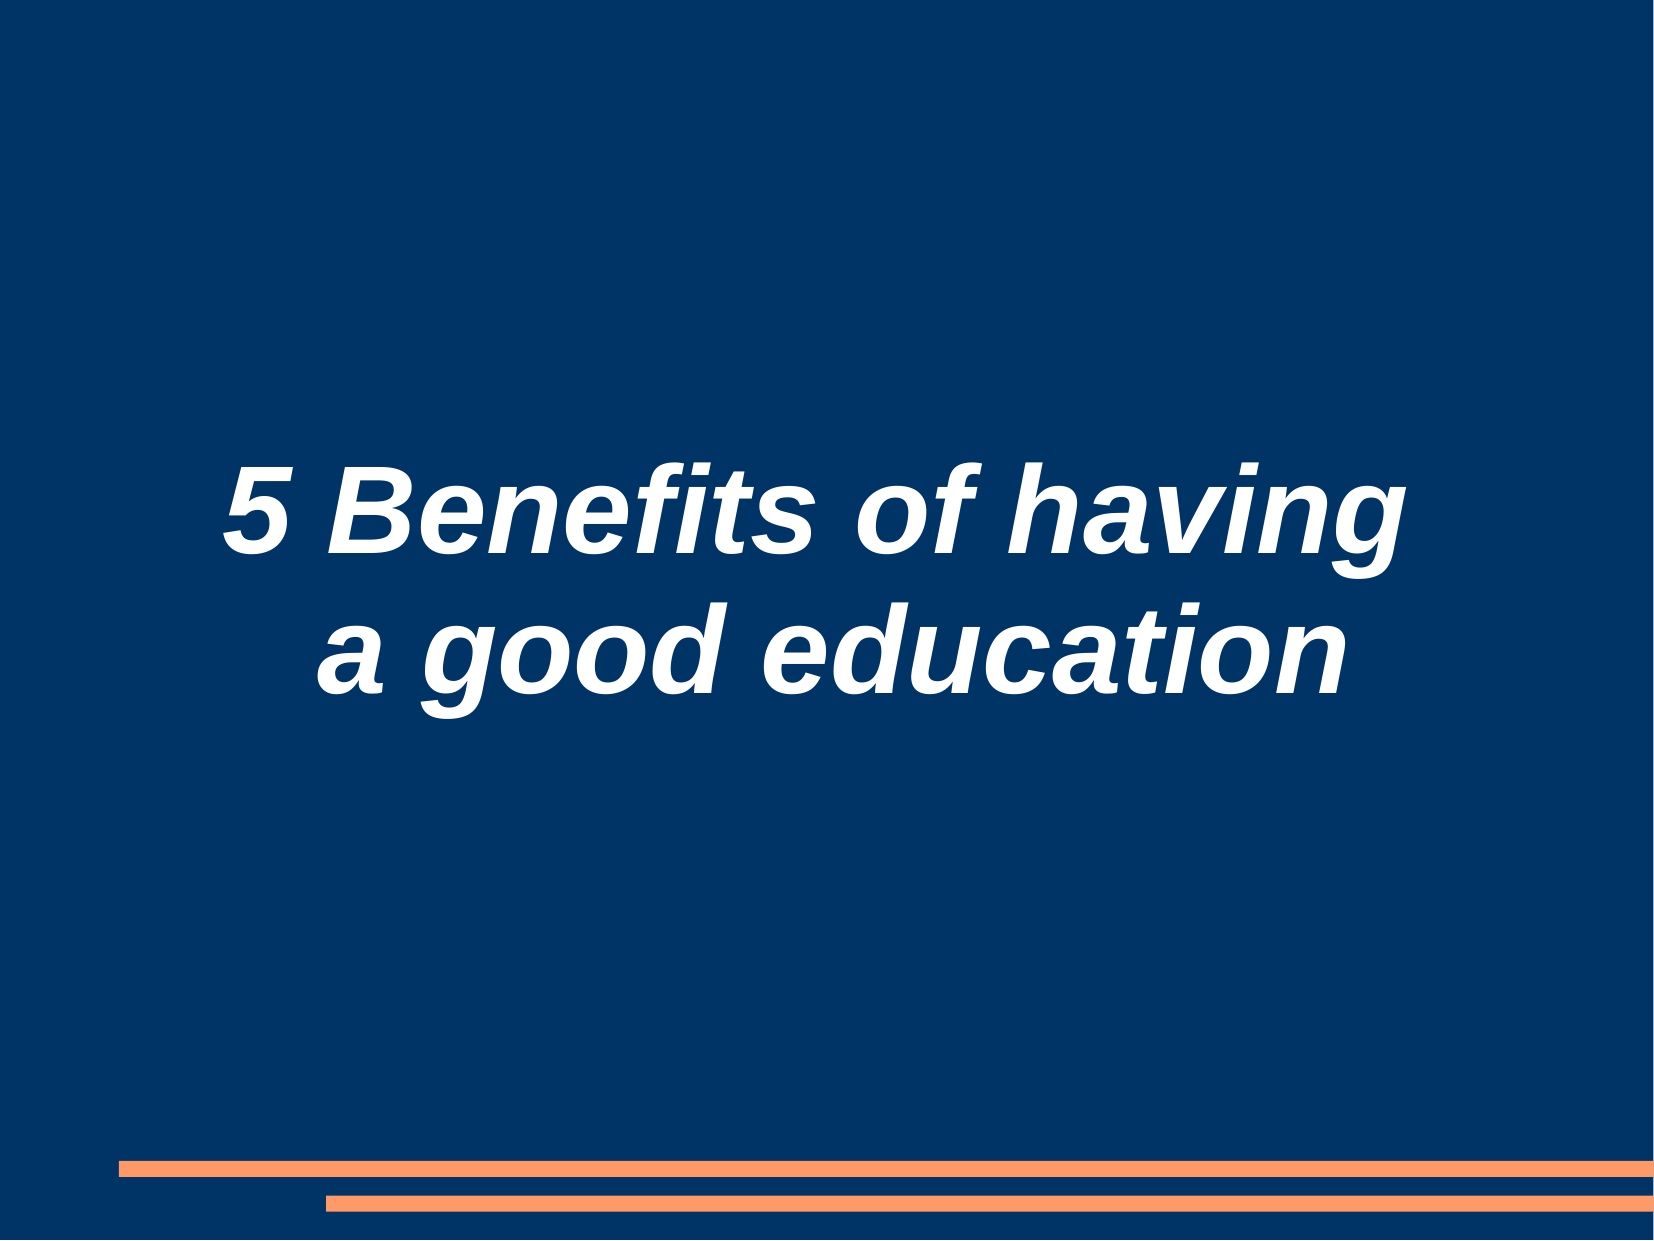

# 5 Benefits of having a good education